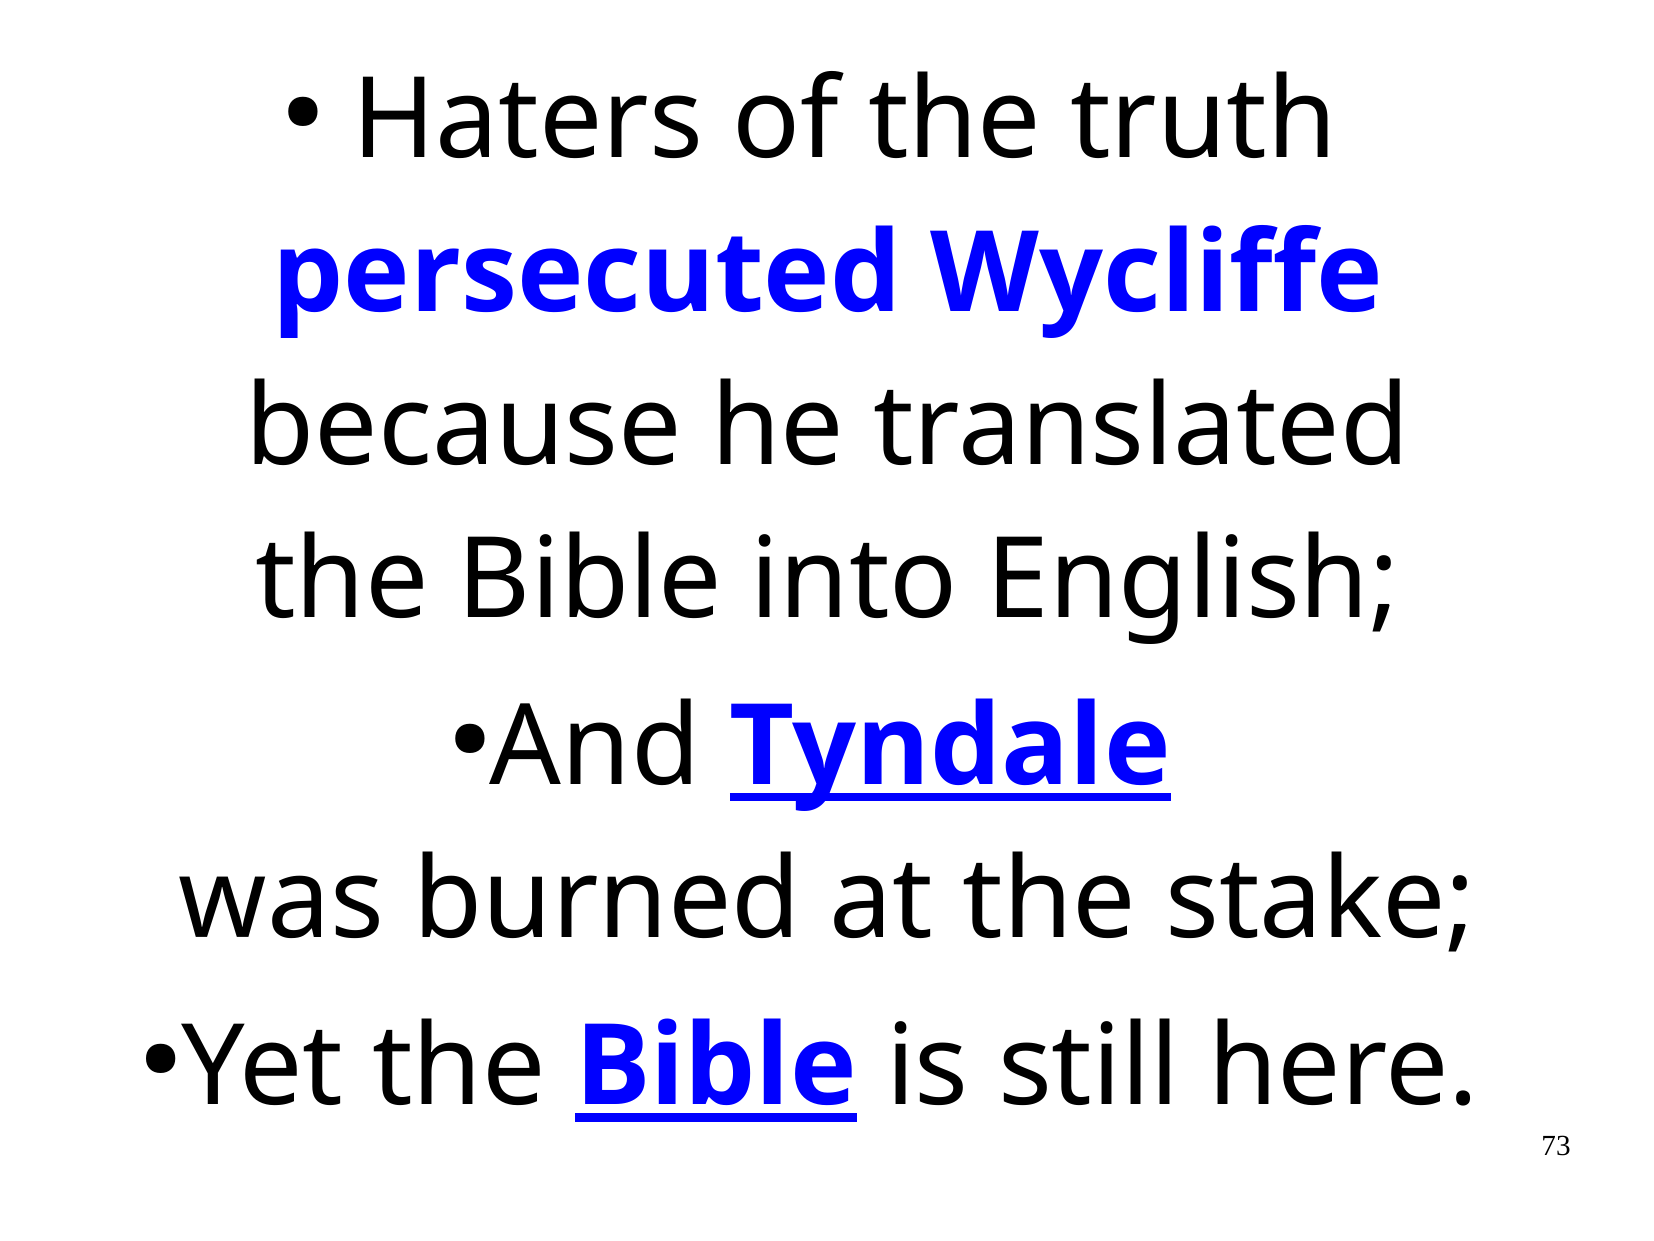

# Haters of the truth persecuted Wycliffe because he translated the Bible into English;
And Tyndale
was burned at the stake;
Yet the Bible is still here.
73